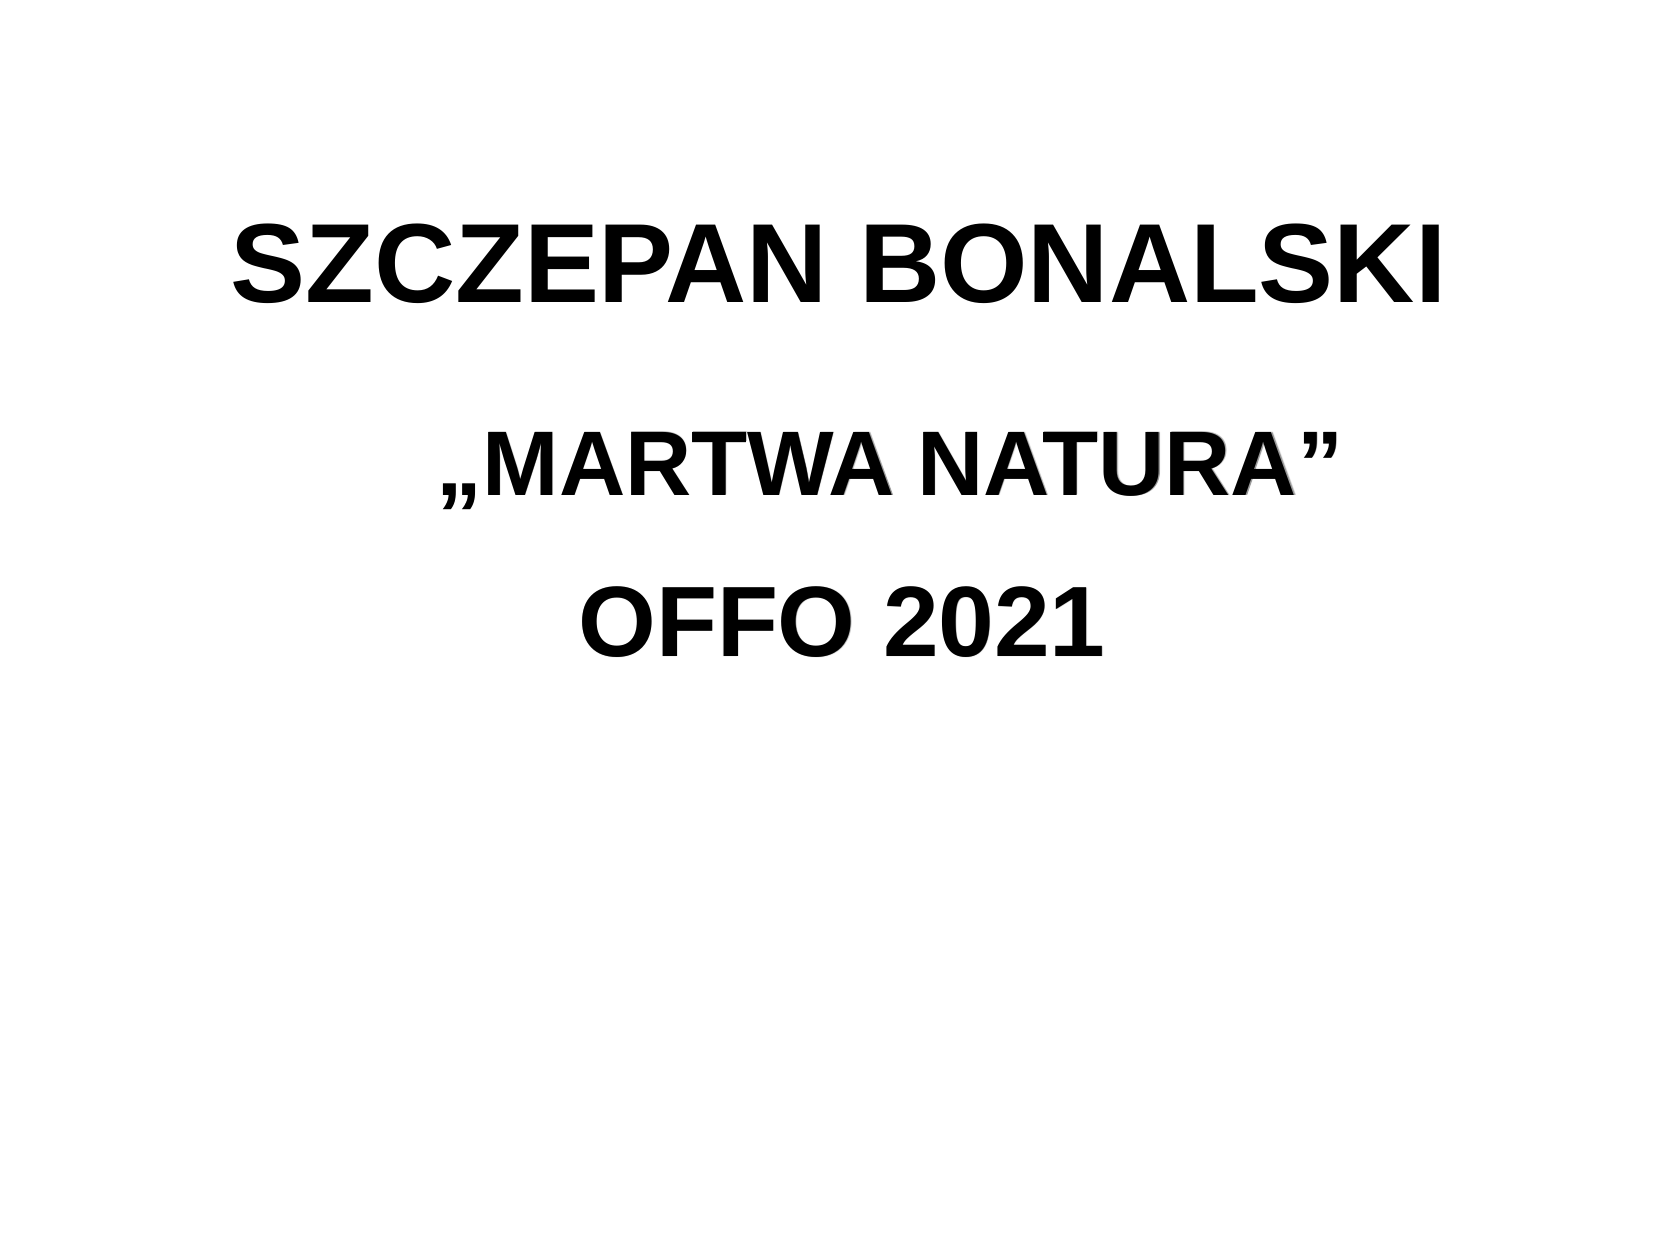

# SZCZEPAN BONALSKI
„MARTWA NATURA”
OFFO 2021